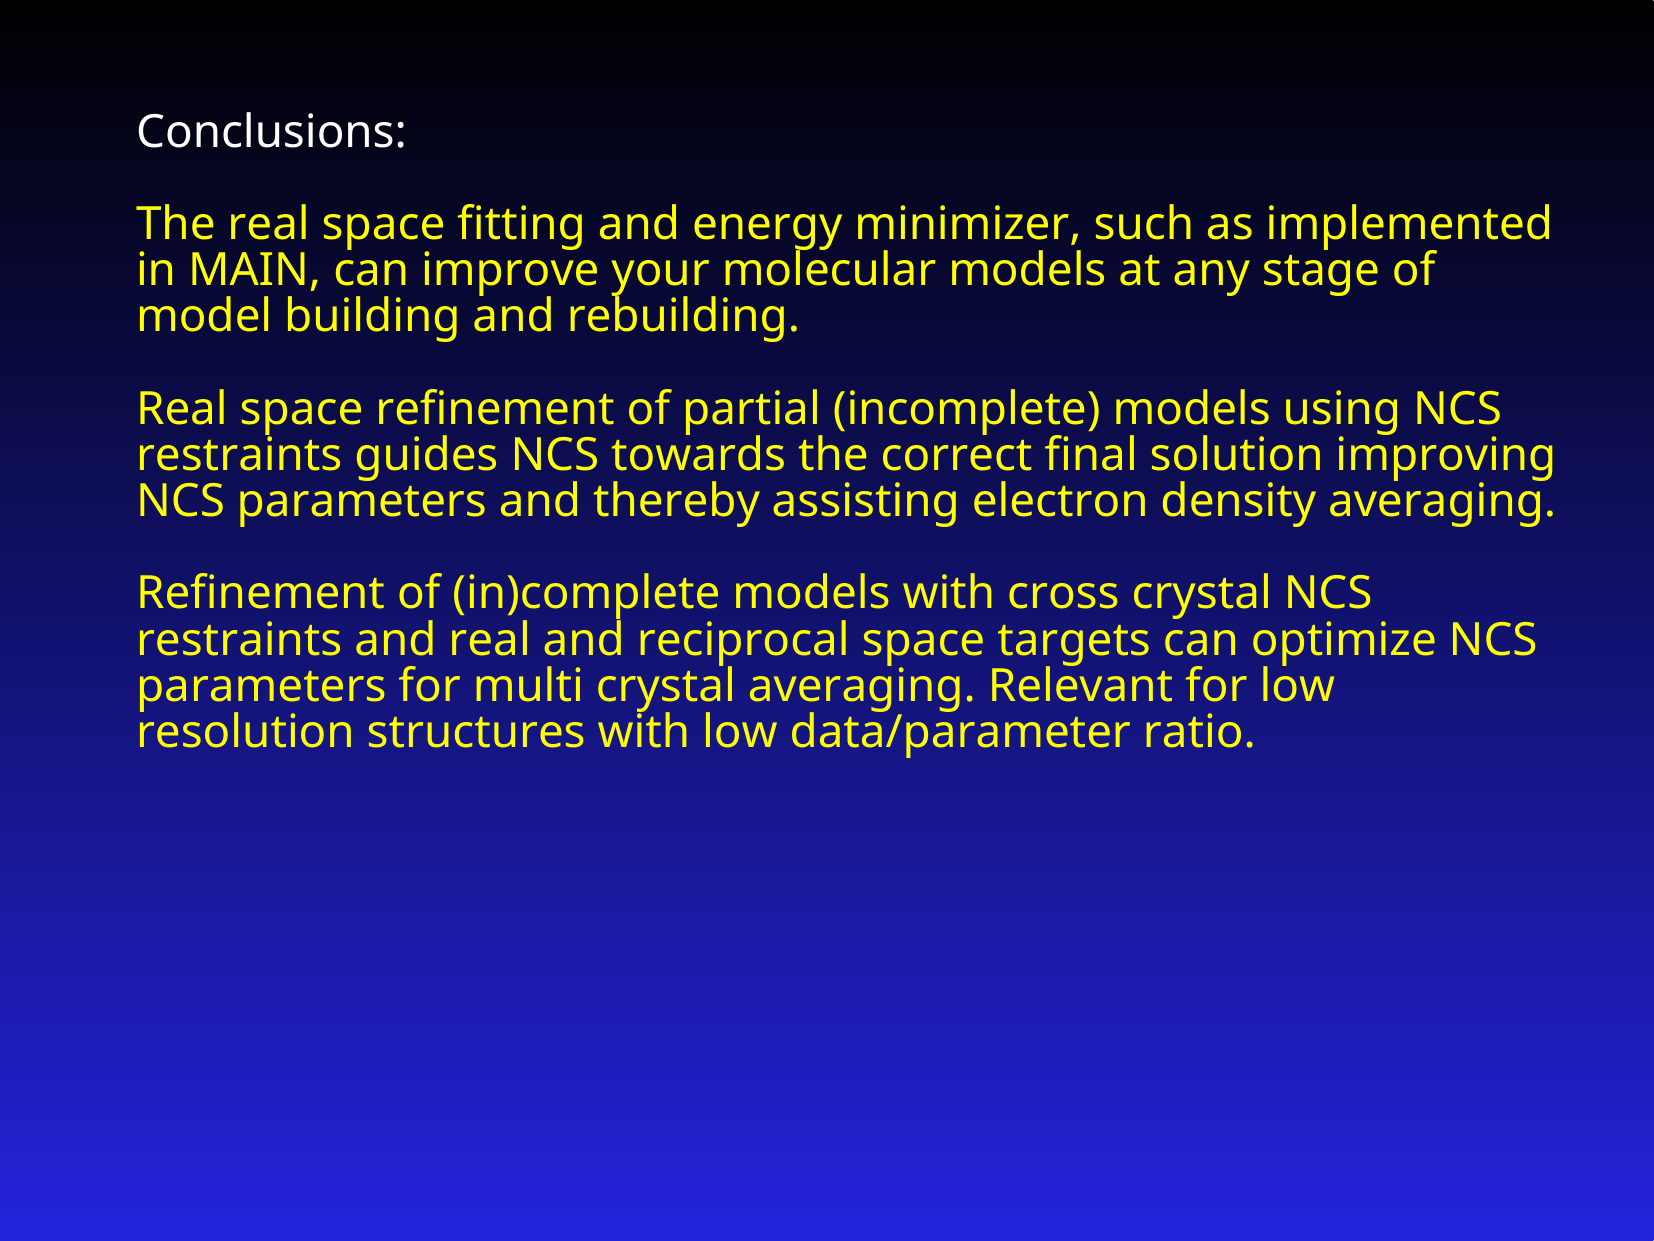

Conclusions:
The real space fitting and energy minimizer, such as implemented in MAIN, can improve your molecular models at any stage of model building and rebuilding.
Real space refinement of partial (incomplete) models using NCS restraints guides NCS towards the correct final solution improving NCS parameters and thereby assisting electron density averaging.
Refinement of (in)complete models with cross crystal NCS restraints and real and reciprocal space targets can optimize NCS parameters for multi crystal averaging. Relevant for low resolution structures with low data/parameter ratio.